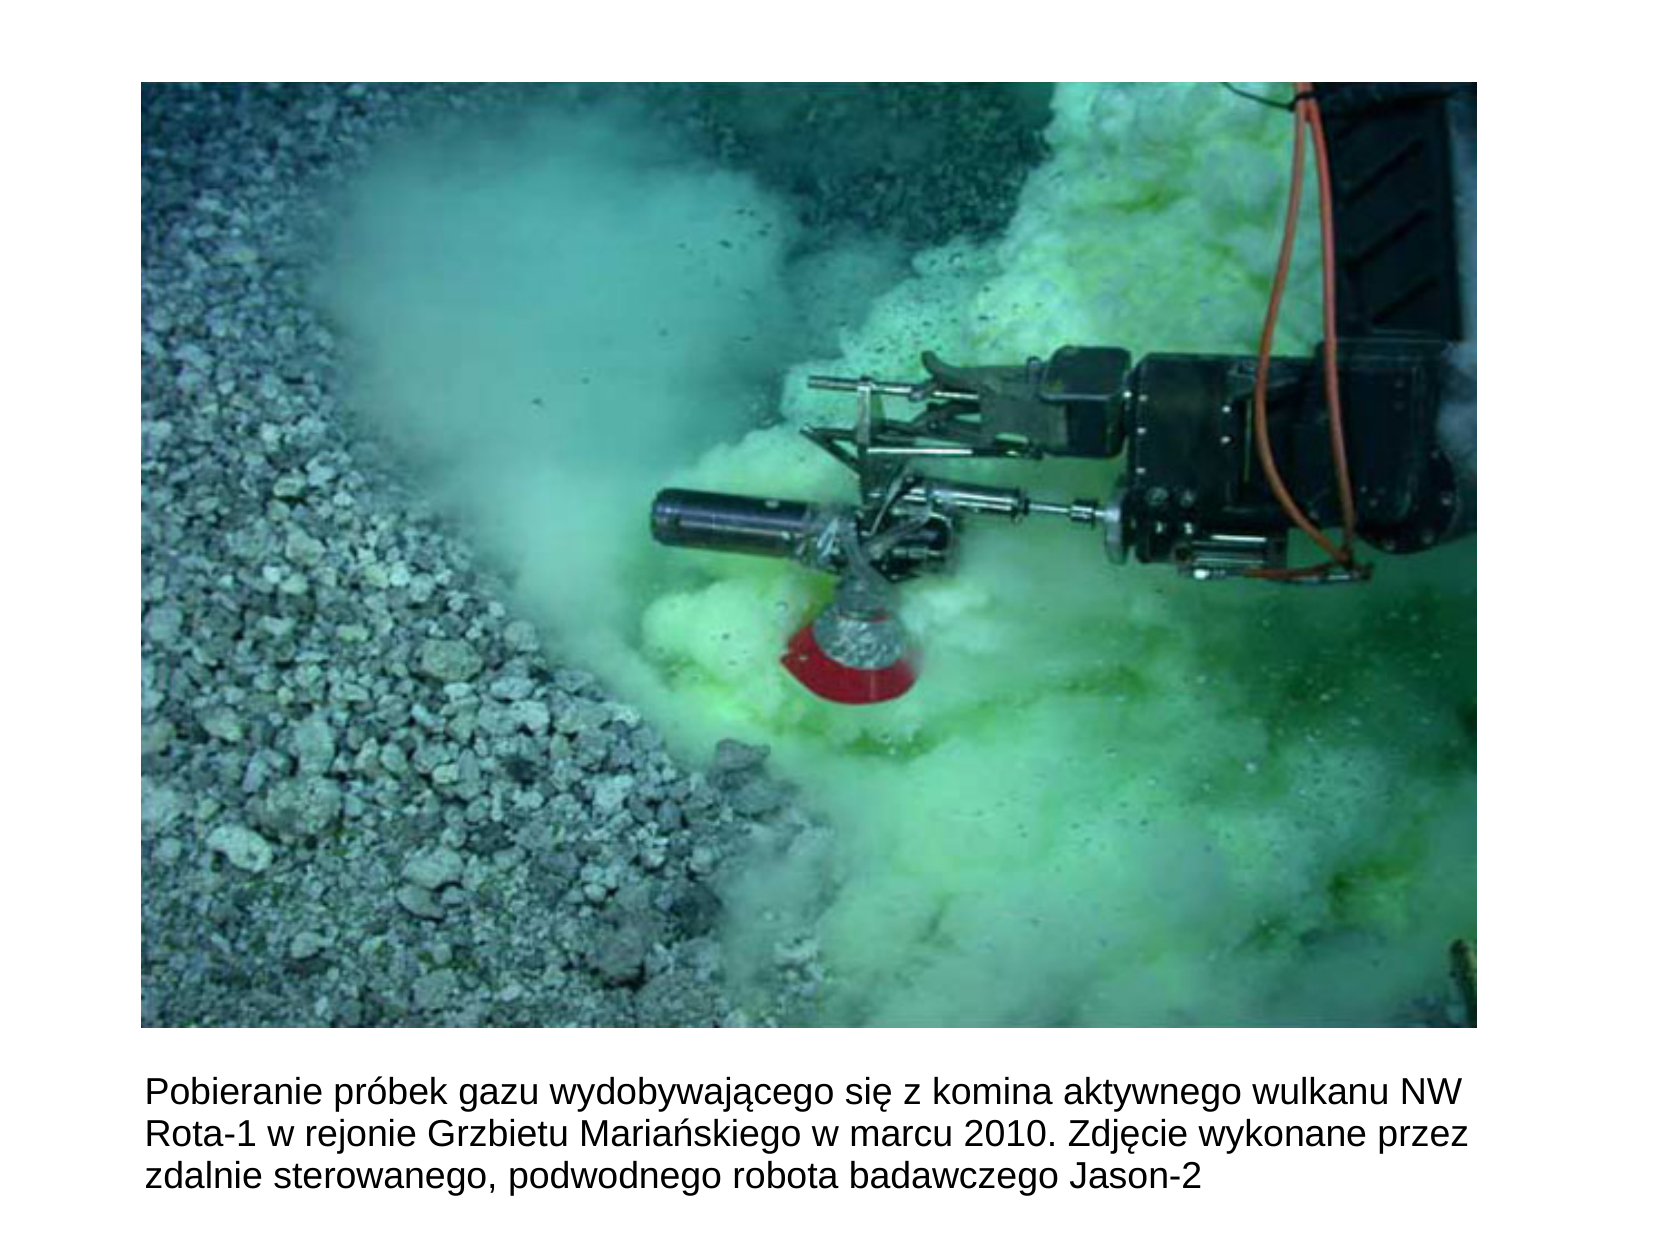

Pobieranie próbek gazu wydobywającego się z komina aktywnego wulkanu NW Rota-1 w rejonie Grzbietu Mariańskiego w marcu 2010. Zdjęcie wykonane przez zdalnie sterowanego, podwodnego robota badawczego Jason-2